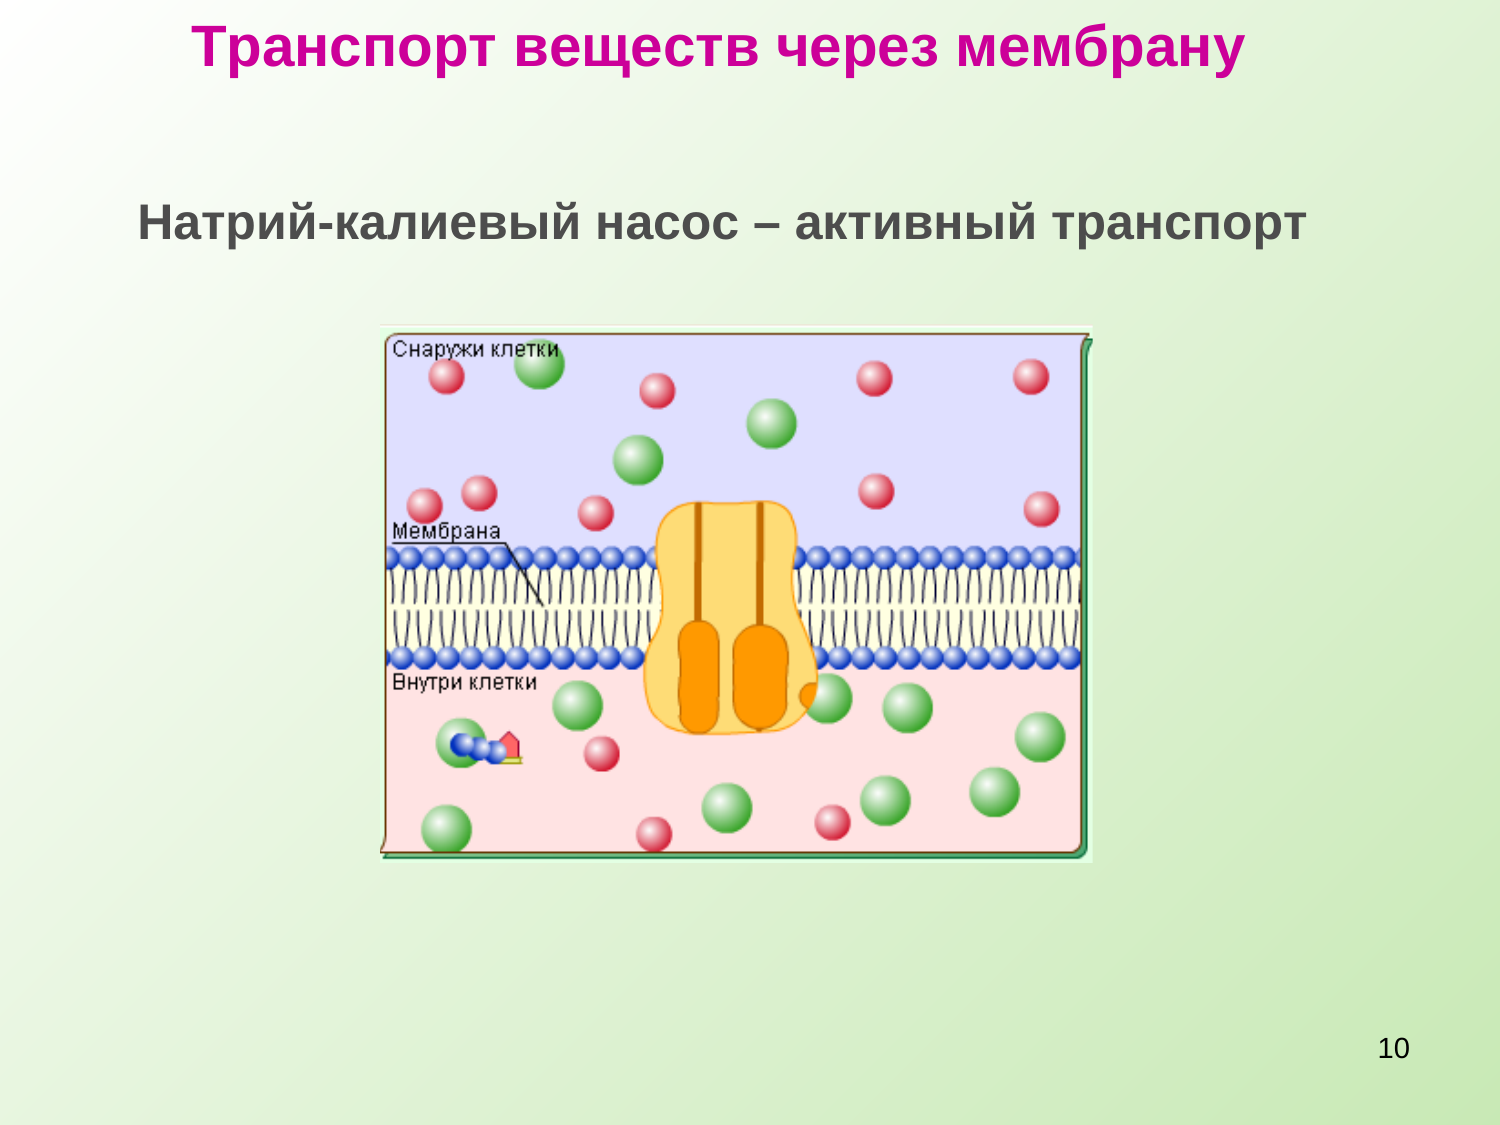

Транспорт веществ через мембрану
Натрий-калиевый насос – активный транспорт
10